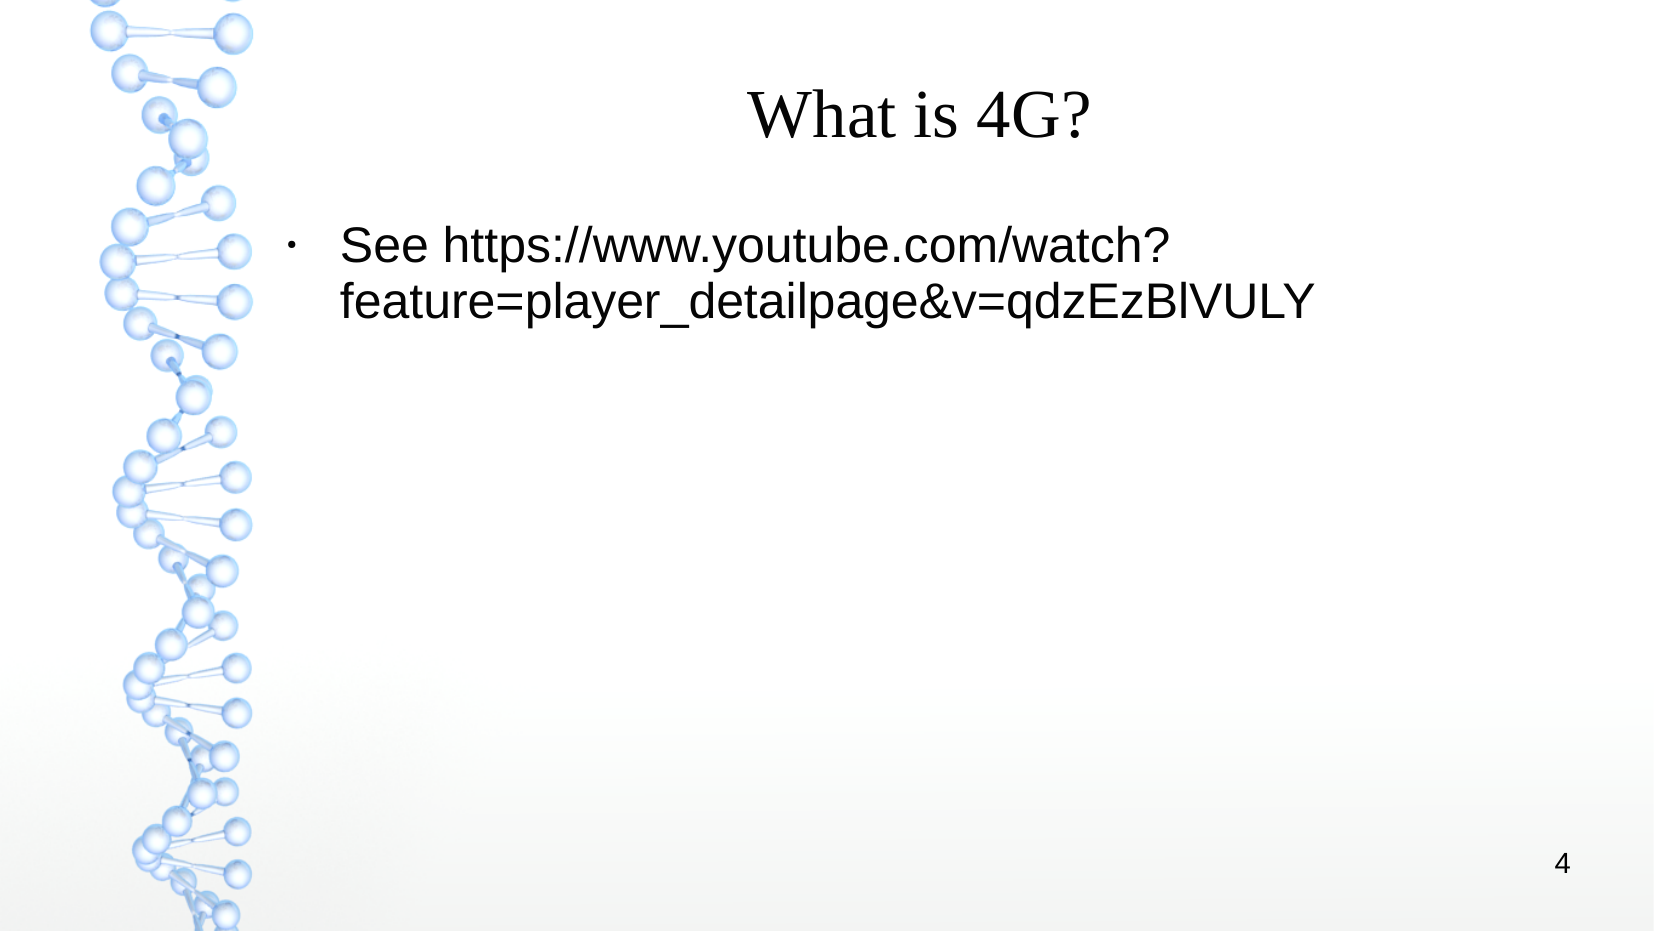

# What is 4G?
See https://www.youtube.com/watch?feature=player_detailpage&v=qdzEzBlVULY
4